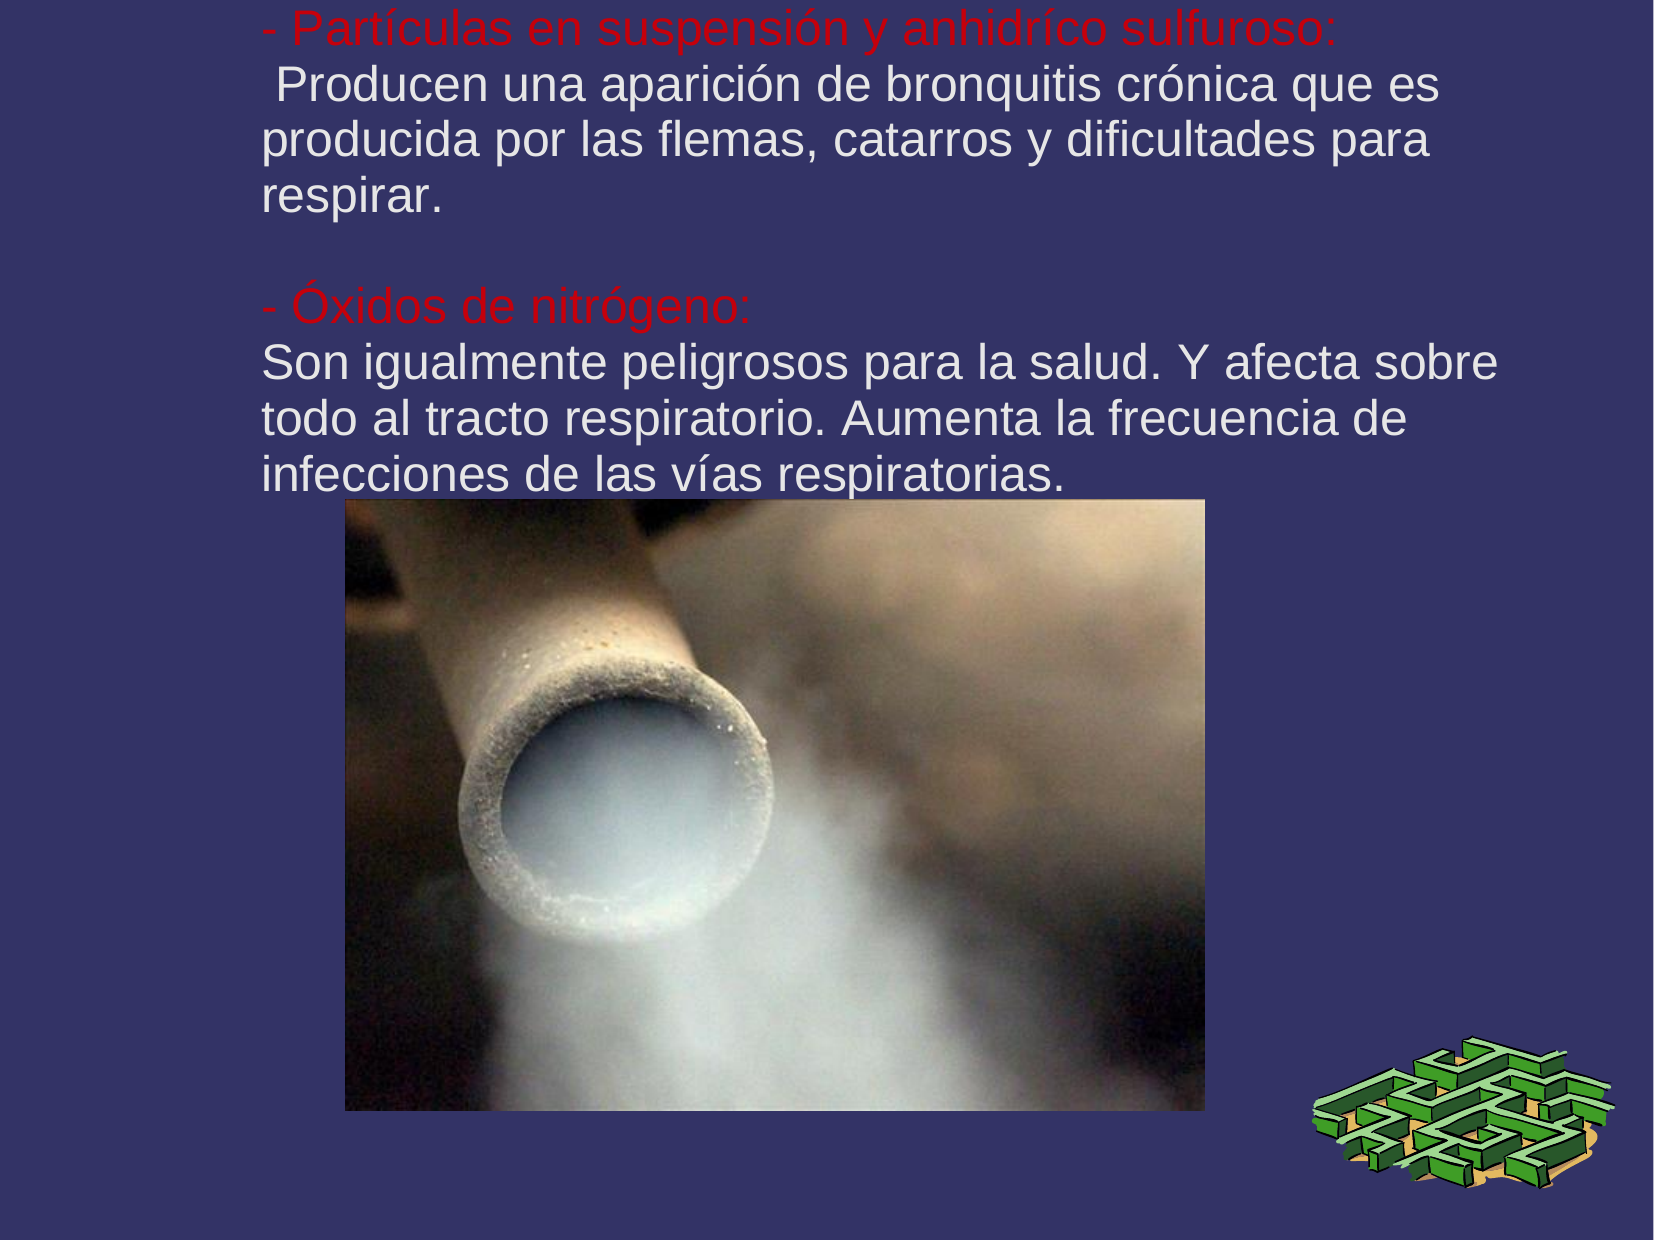

# - Partículas en suspensión y anhidríco sulfuroso:
 Producen una aparición de bronquitis crónica que es producida por las flemas, catarros y dificultades para respirar.
- Óxidos de nitrógeno:
Son igualmente peligrosos para la salud. Y afecta sobre todo al tracto respiratorio. Aumenta la frecuencia de infecciones de las vías respiratorias.